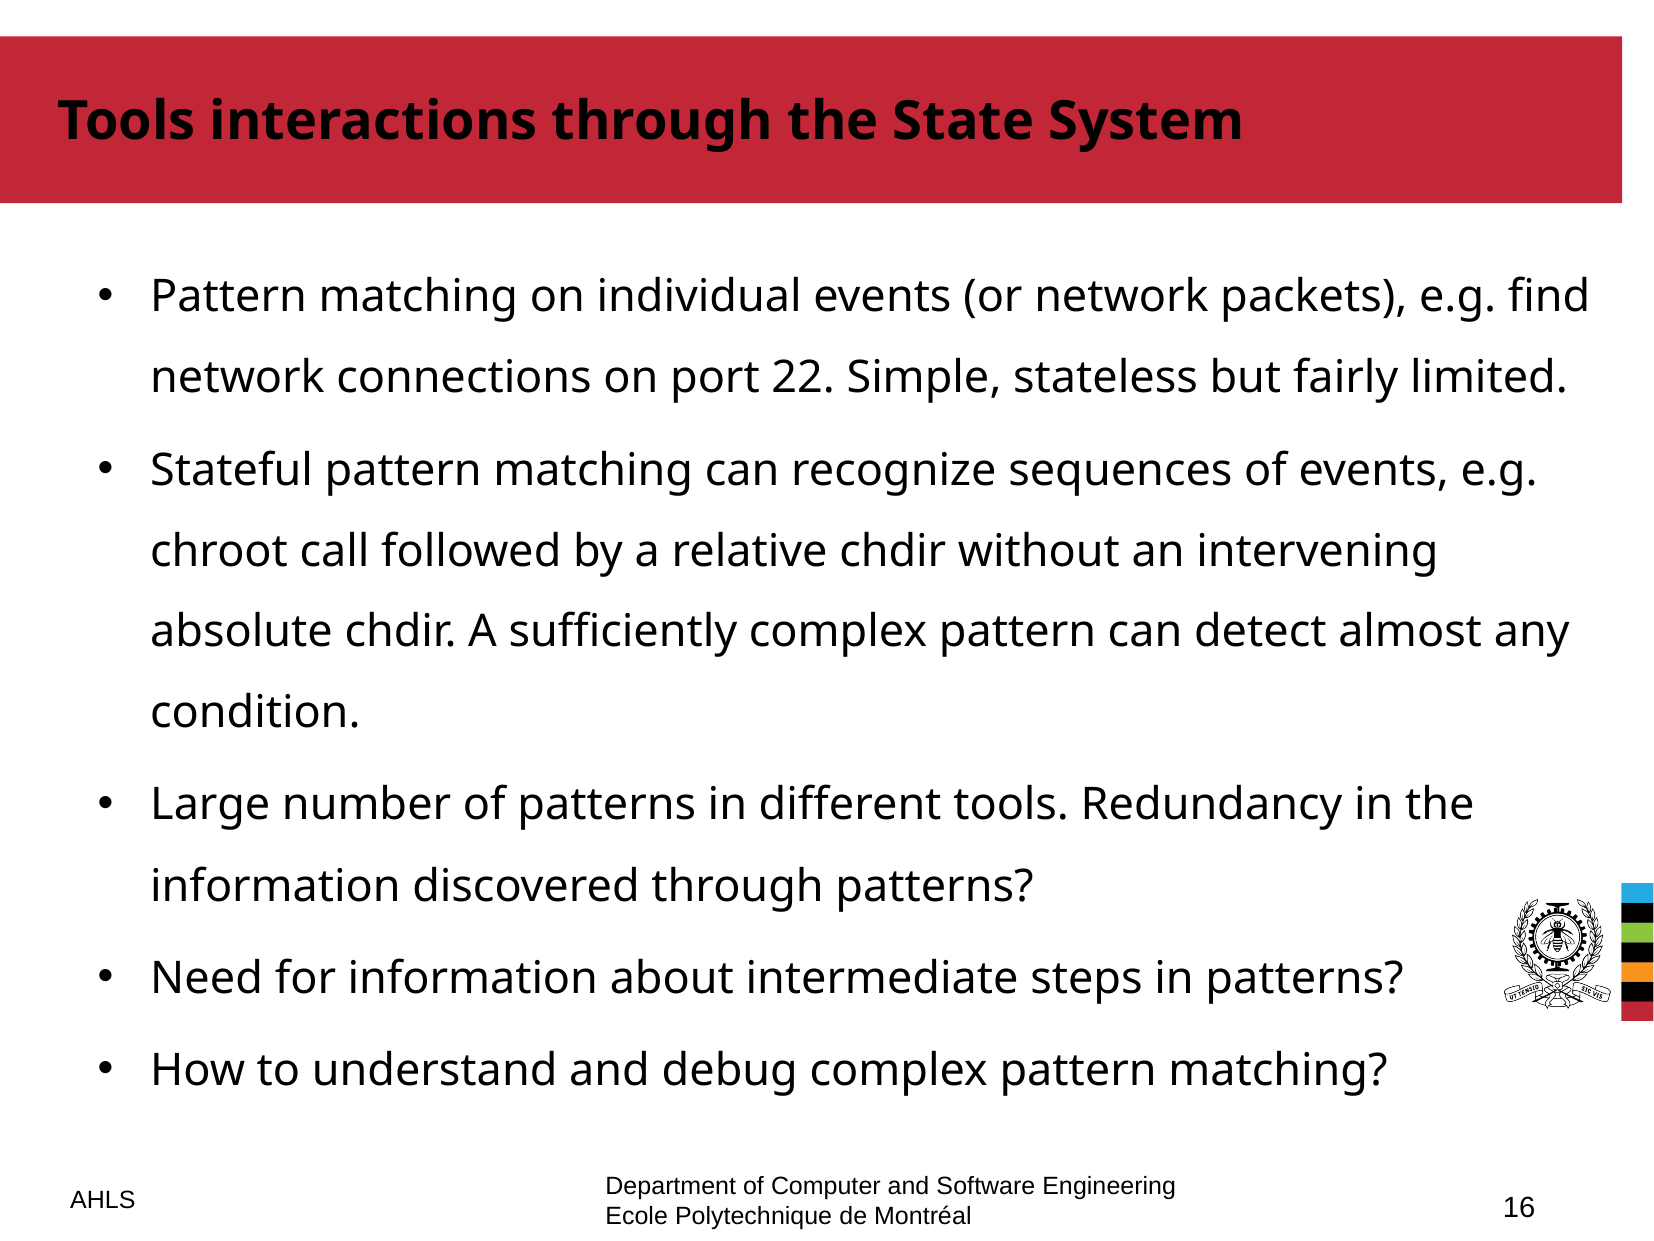

# Tools interactions through the State System
Pattern matching on individual events (or network packets), e.g. find network connections on port 22. Simple, stateless but fairly limited.
Stateful pattern matching can recognize sequences of events, e.g. chroot call followed by a relative chdir without an intervening absolute chdir. A sufficiently complex pattern can detect almost any condition.
Large number of patterns in different tools. Redundancy in the information discovered through patterns?
Need for information about intermediate steps in patterns?
How to understand and debug complex pattern matching?